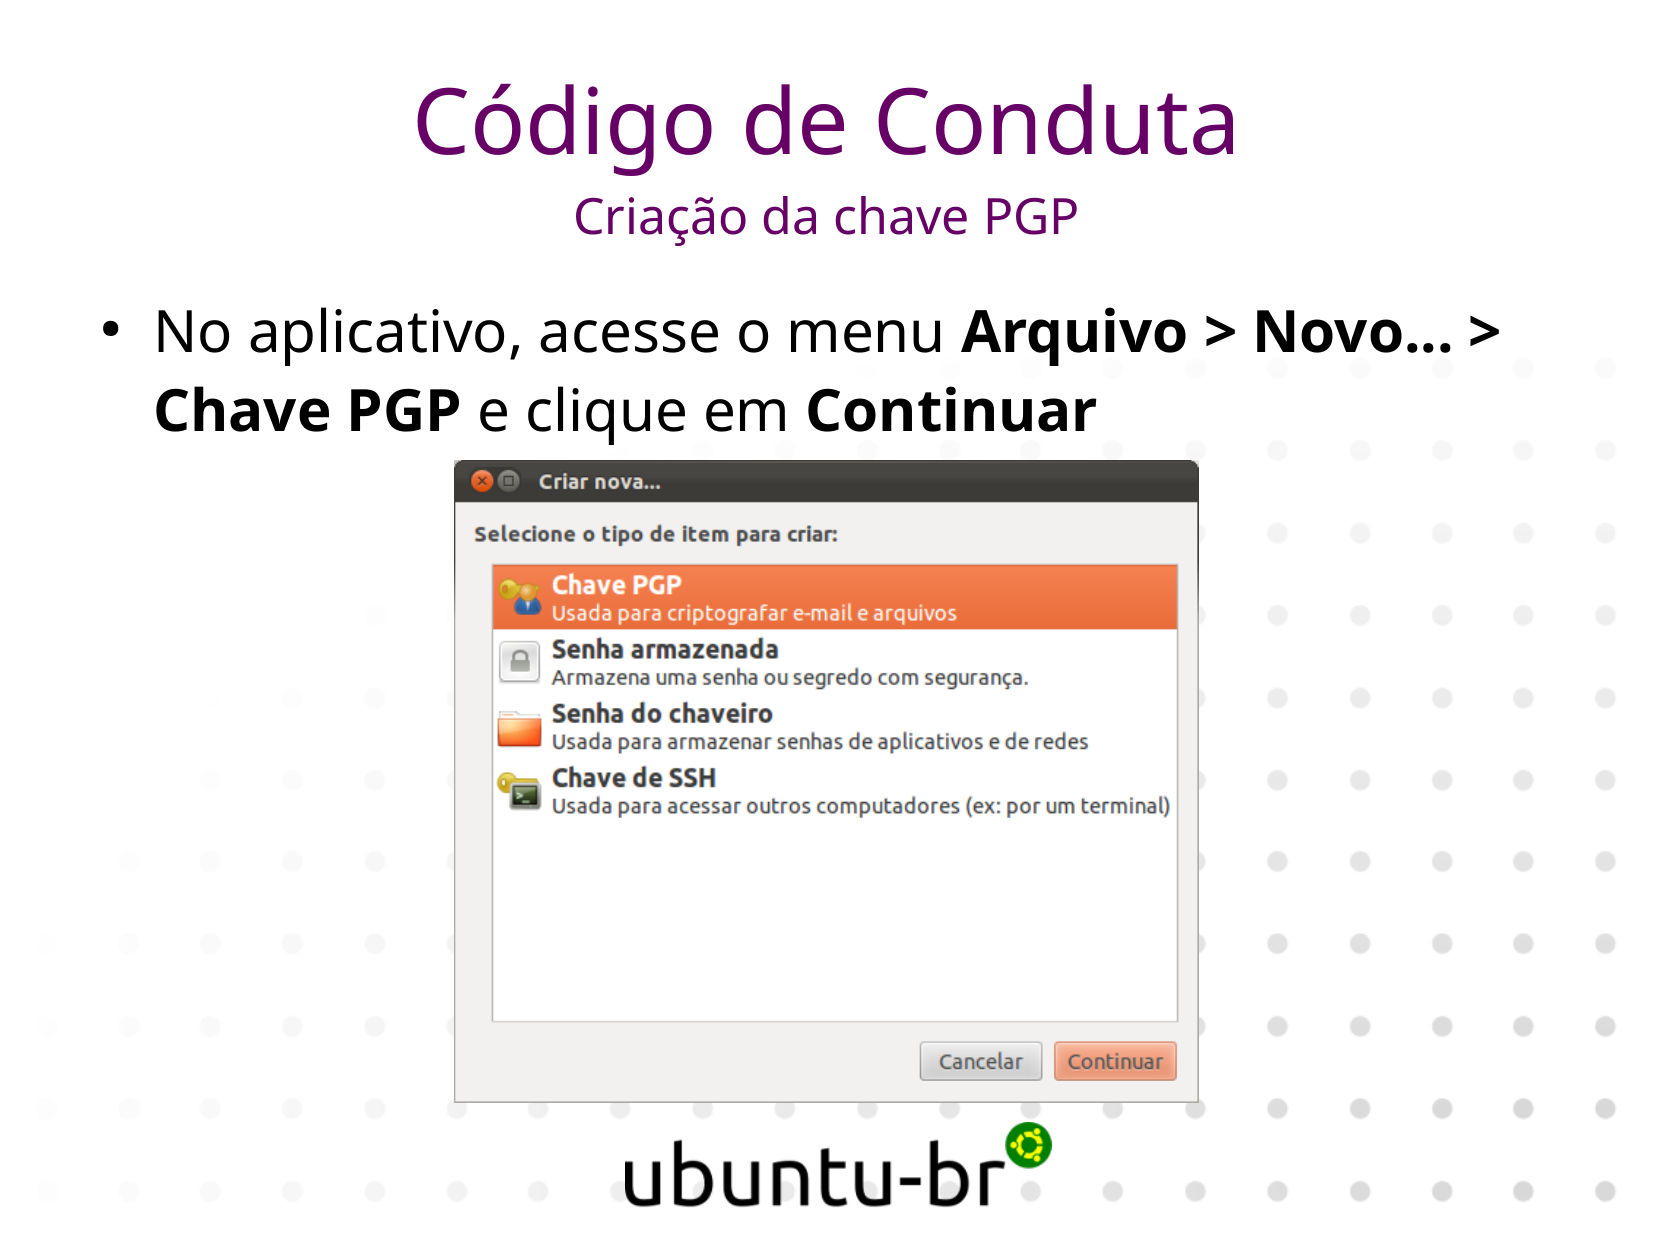

# Código de Conduta Criação da chave PGP
No aplicativo, acesse o menu Arquivo > Novo... > Chave PGP e clique em Continuar